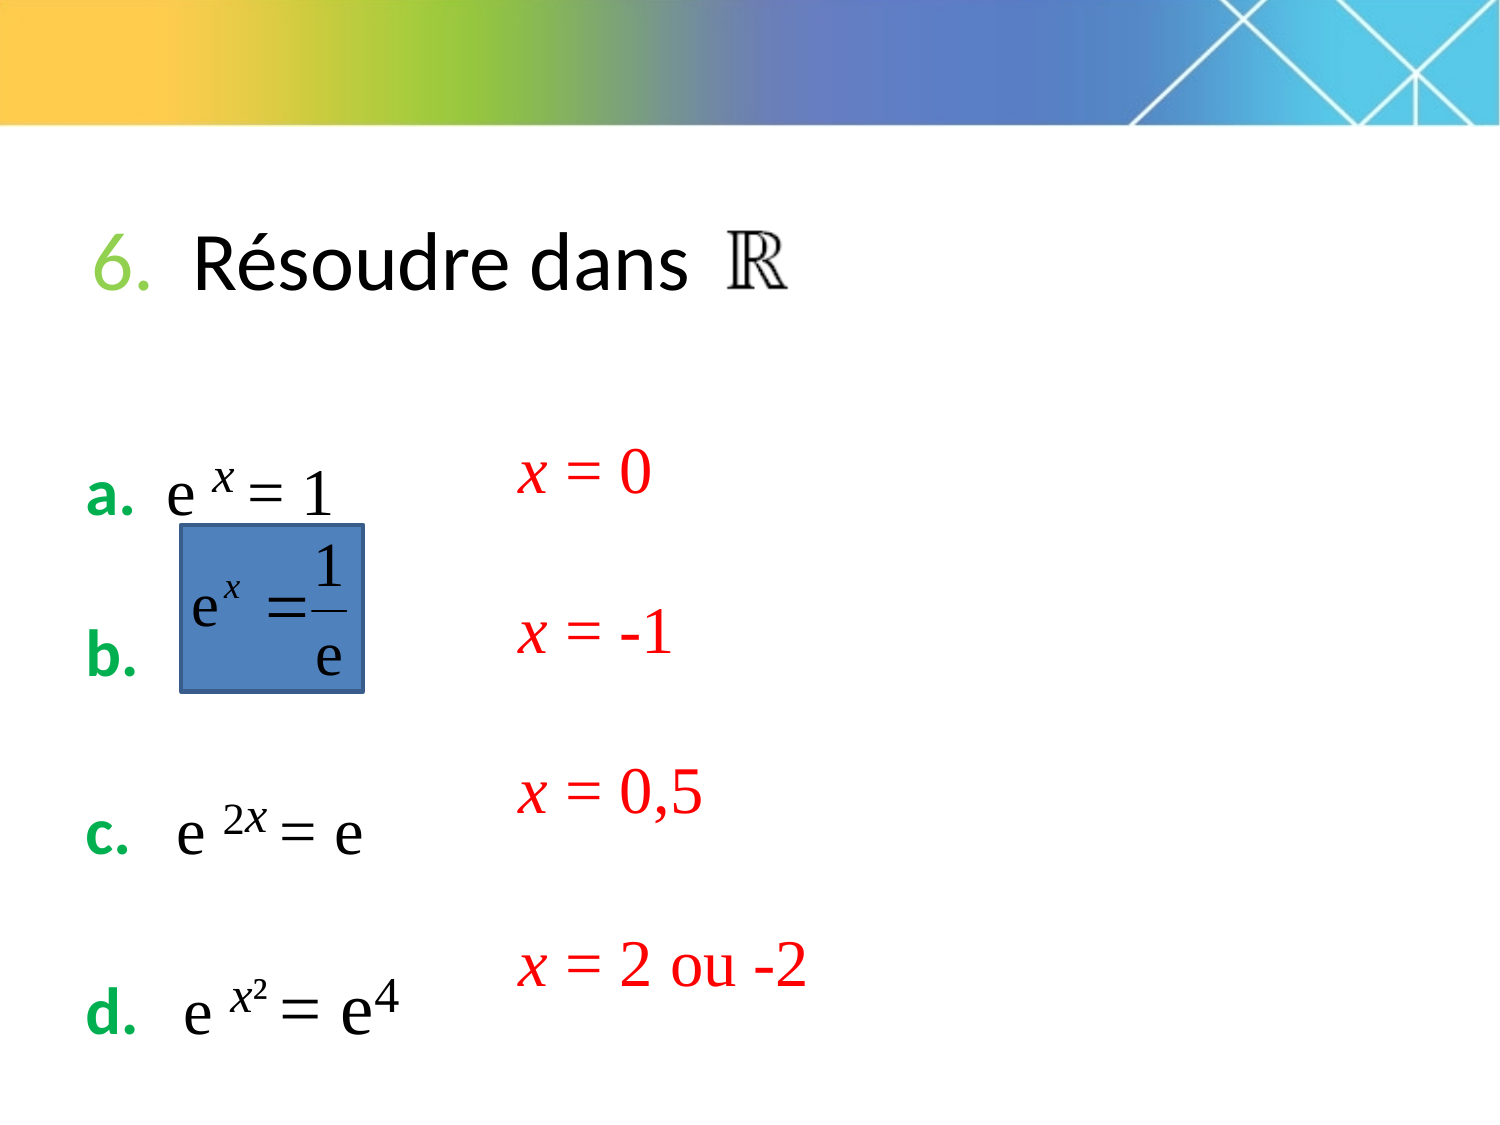

# 6. Résoudre dans
x = 0
x = -1
x = 0,5
x = 2 ou -2
a. e x = 1
b.
c. e 2x = e
d. e x² = e4